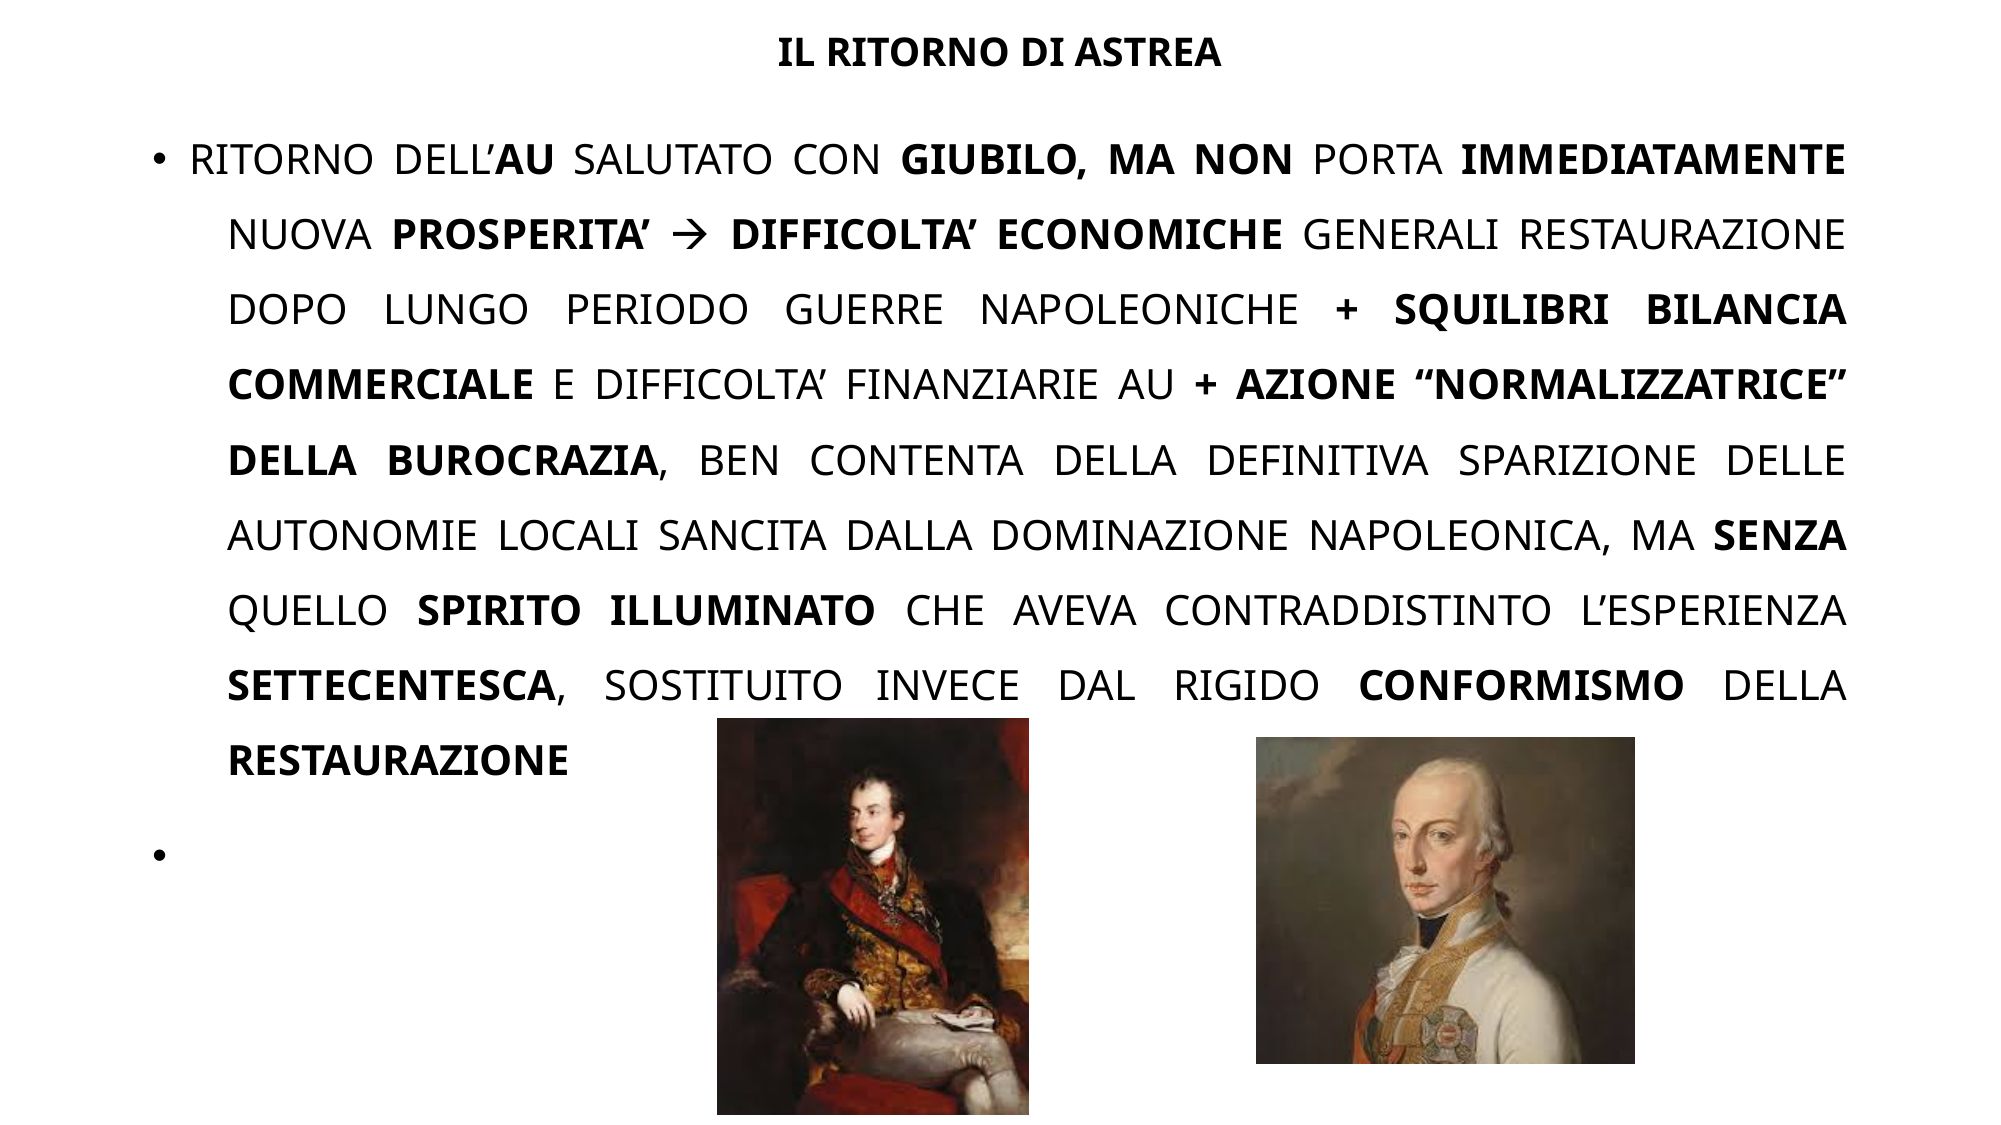

# IL RITORNO DI ASTREA
RITORNO DELL’AU SALUTATO CON GIUBILO, MA NON PORTA IMMEDIATAMENTE NUOVA PROSPERITA’  DIFFICOLTA’ ECONOMICHE GENERALI RESTAURAZIONE DOPO LUNGO PERIODO GUERRE NAPOLEONICHE + SQUILIBRI BILANCIA COMMERCIALE E DIFFICOLTA’ FINANZIARIE AU + AZIONE “NORMALIZZATRICE” DELLA BUROCRAZIA, BEN CONTENTA DELLA DEFINITIVA SPARIZIONE DELLE AUTONOMIE LOCALI SANCITA DALLA DOMINAZIONE NAPOLEONICA, MA SENZA QUELLO SPIRITO ILLUMINATO CHE AVEVA CONTRADDISTINTO L’ESPERIENZA SETTECENTESCA, SOSTITUITO INVECE DAL RIGIDO CONFORMISMO DELLA RESTAURAZIONE